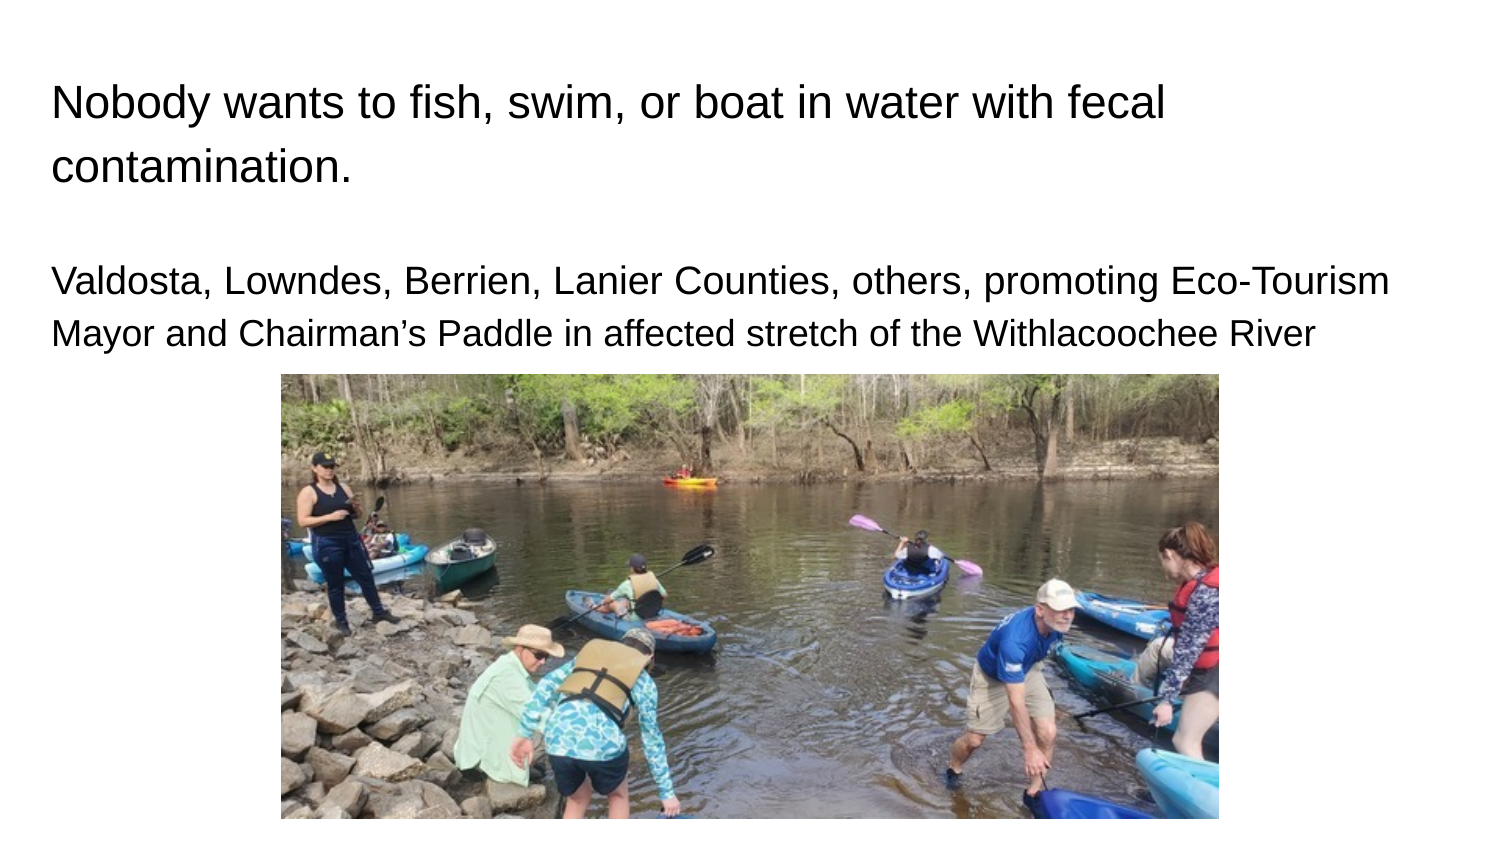

# Nobody wants to fish, swim, or boat in water with fecal contamination.
Valdosta, Lowndes, Berrien, Lanier Counties, others, promoting Eco-Tourism
Mayor and Chairman’s Paddle in affected stretch of the Withlacoochee River